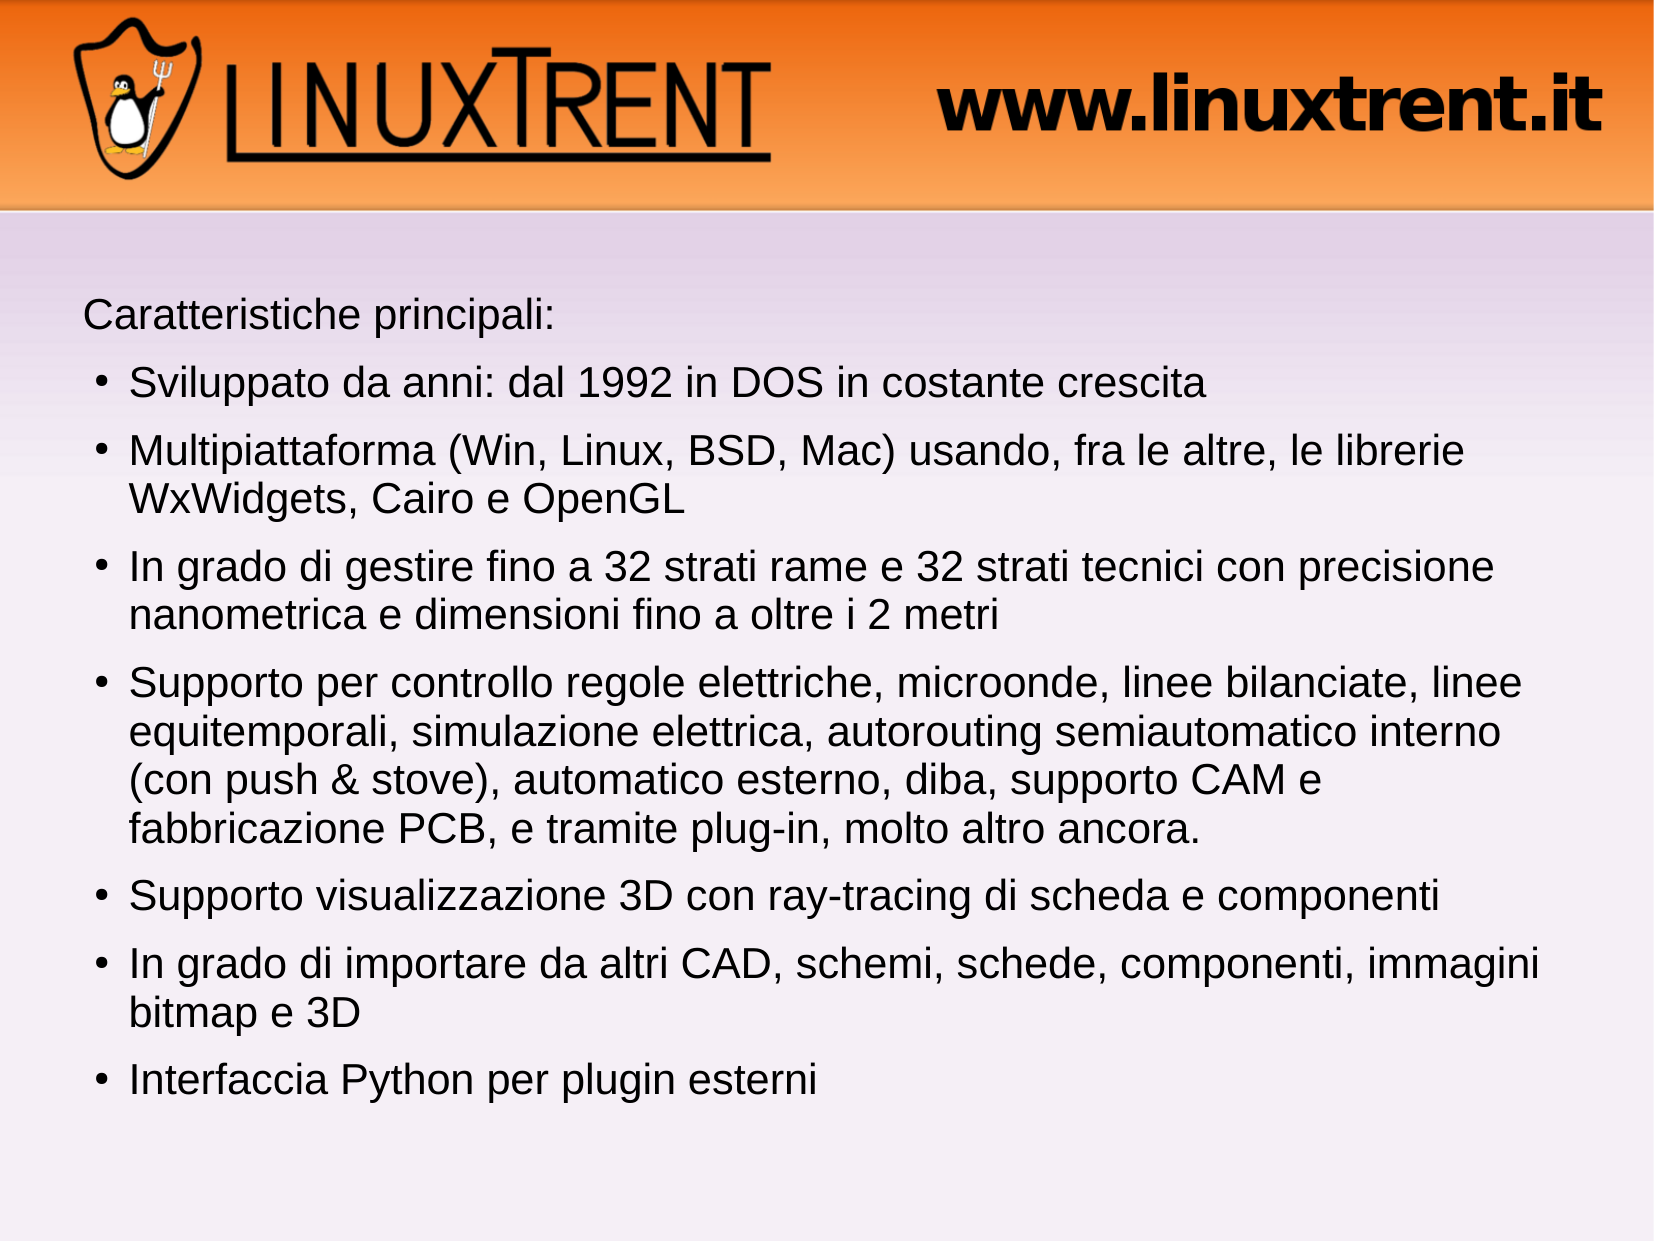

# Caratteristiche principali:
Sviluppato da anni: dal 1992 in DOS in costante crescita
Multipiattaforma (Win, Linux, BSD, Mac) usando, fra le altre, le librerie WxWidgets, Cairo e OpenGL
In grado di gestire fino a 32 strati rame e 32 strati tecnici con precisione nanometrica e dimensioni fino a oltre i 2 metri
Supporto per controllo regole elettriche, microonde, linee bilanciate, linee equitemporali, simulazione elettrica, autorouting semiautomatico interno (con push & stove), automatico esterno, diba, supporto CAM e fabbricazione PCB, e tramite plug-in, molto altro ancora.
Supporto visualizzazione 3D con ray-tracing di scheda e componenti
In grado di importare da altri CAD, schemi, schede, componenti, immagini bitmap e 3D
Interfaccia Python per plugin esterni